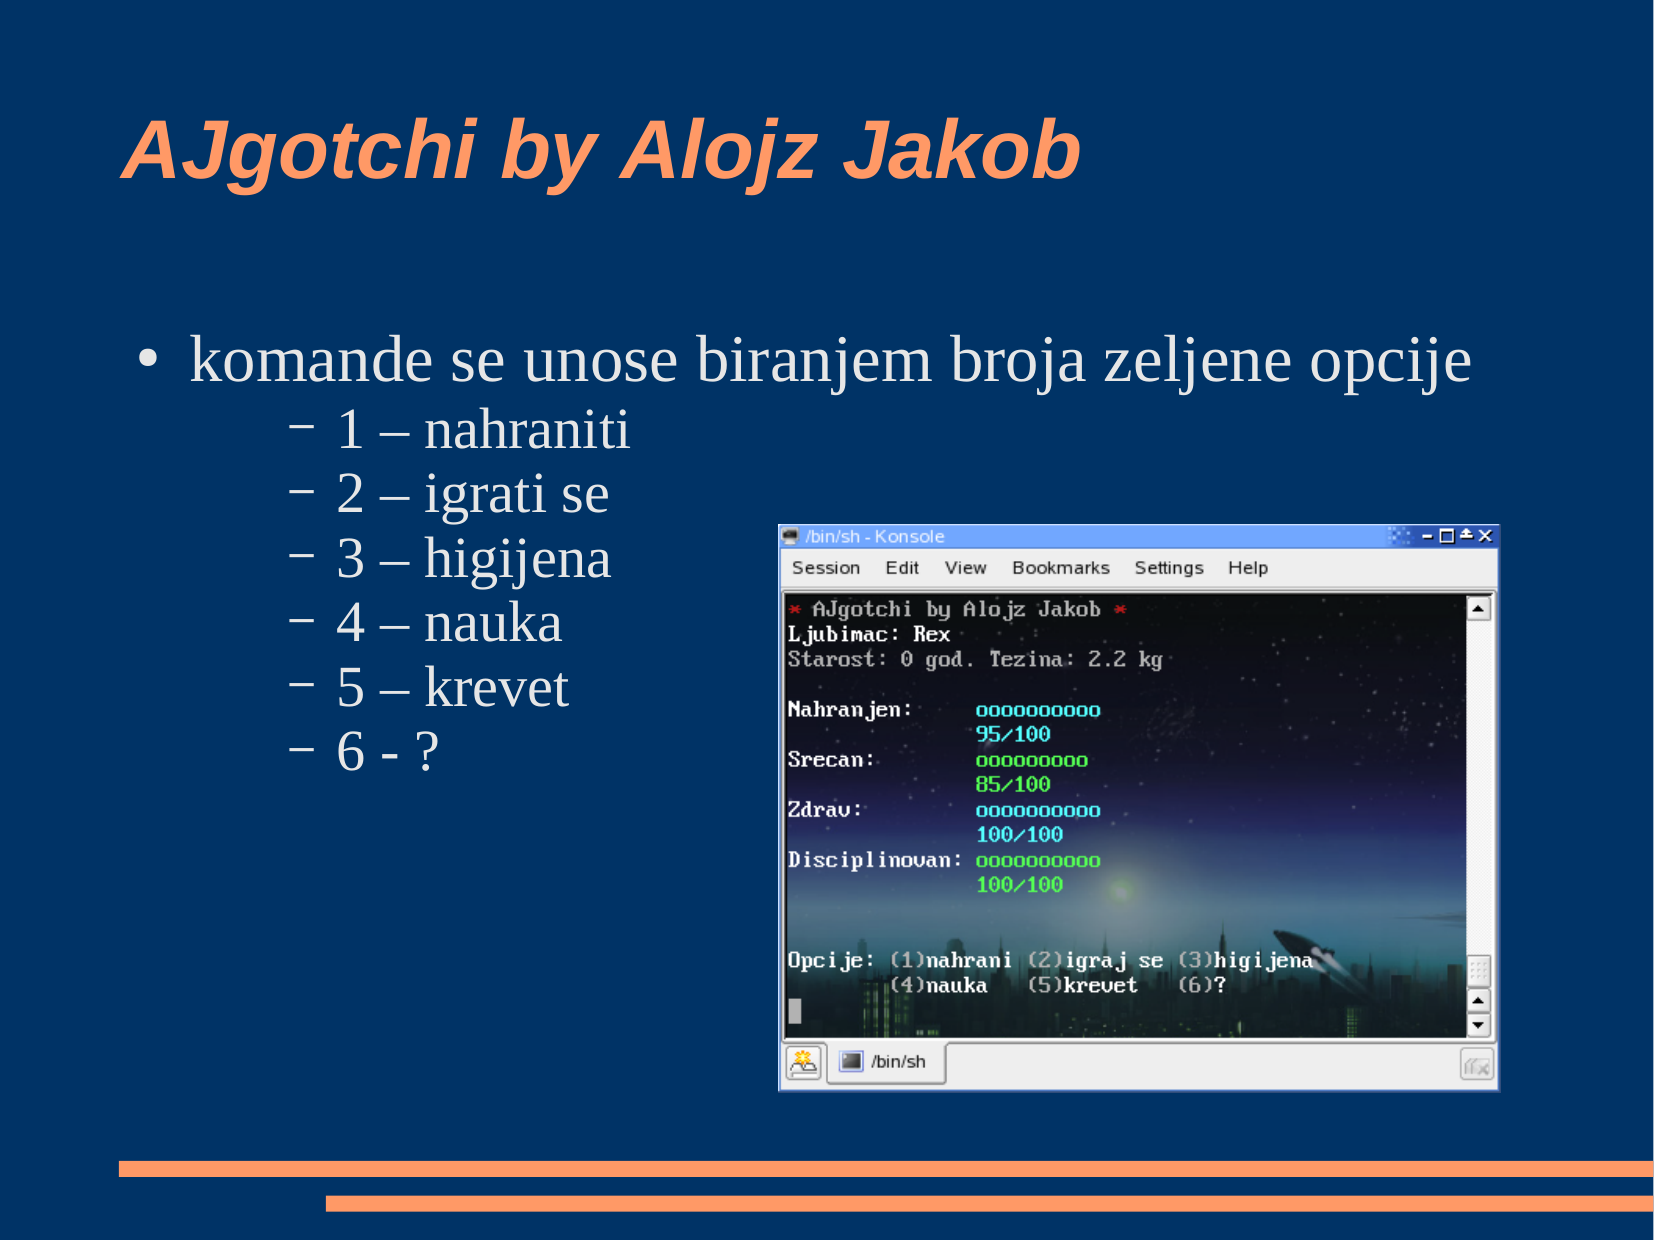

# AJgotchi by Alojz Jakob
komande se unose biranjem broja zeljene opcije
1 – nahraniti
2 – igrati se
3 – higijena
4 – nauka
5 – krevet
6 - ?